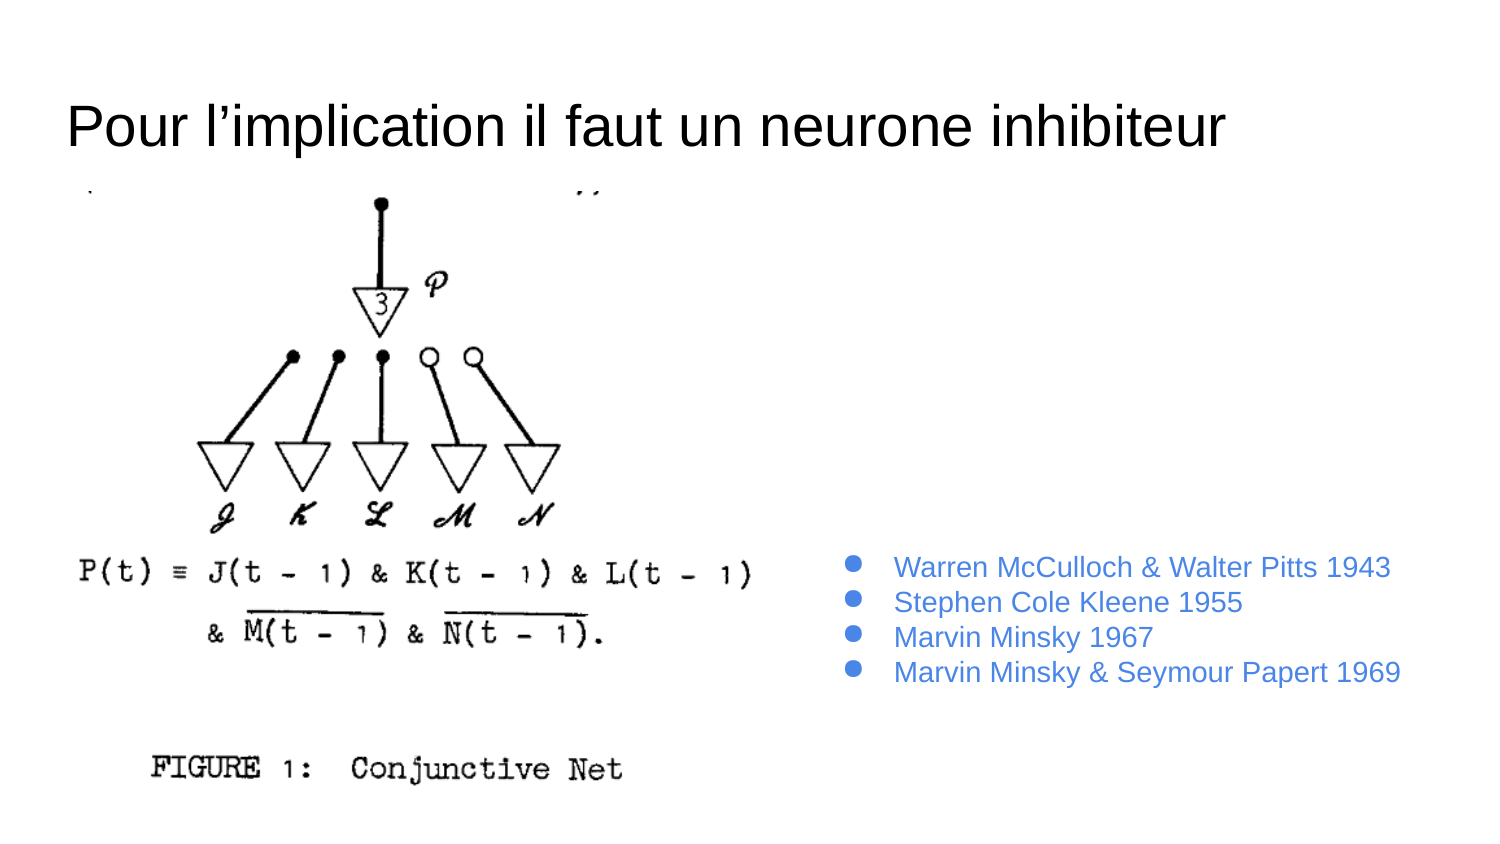

# Pour l’implication il faut un neurone inhibiteur
Warren McCulloch & Walter Pitts 1943
Stephen Cole Kleene 1955
Marvin Minsky 1967
Marvin Minsky & Seymour Papert 1969